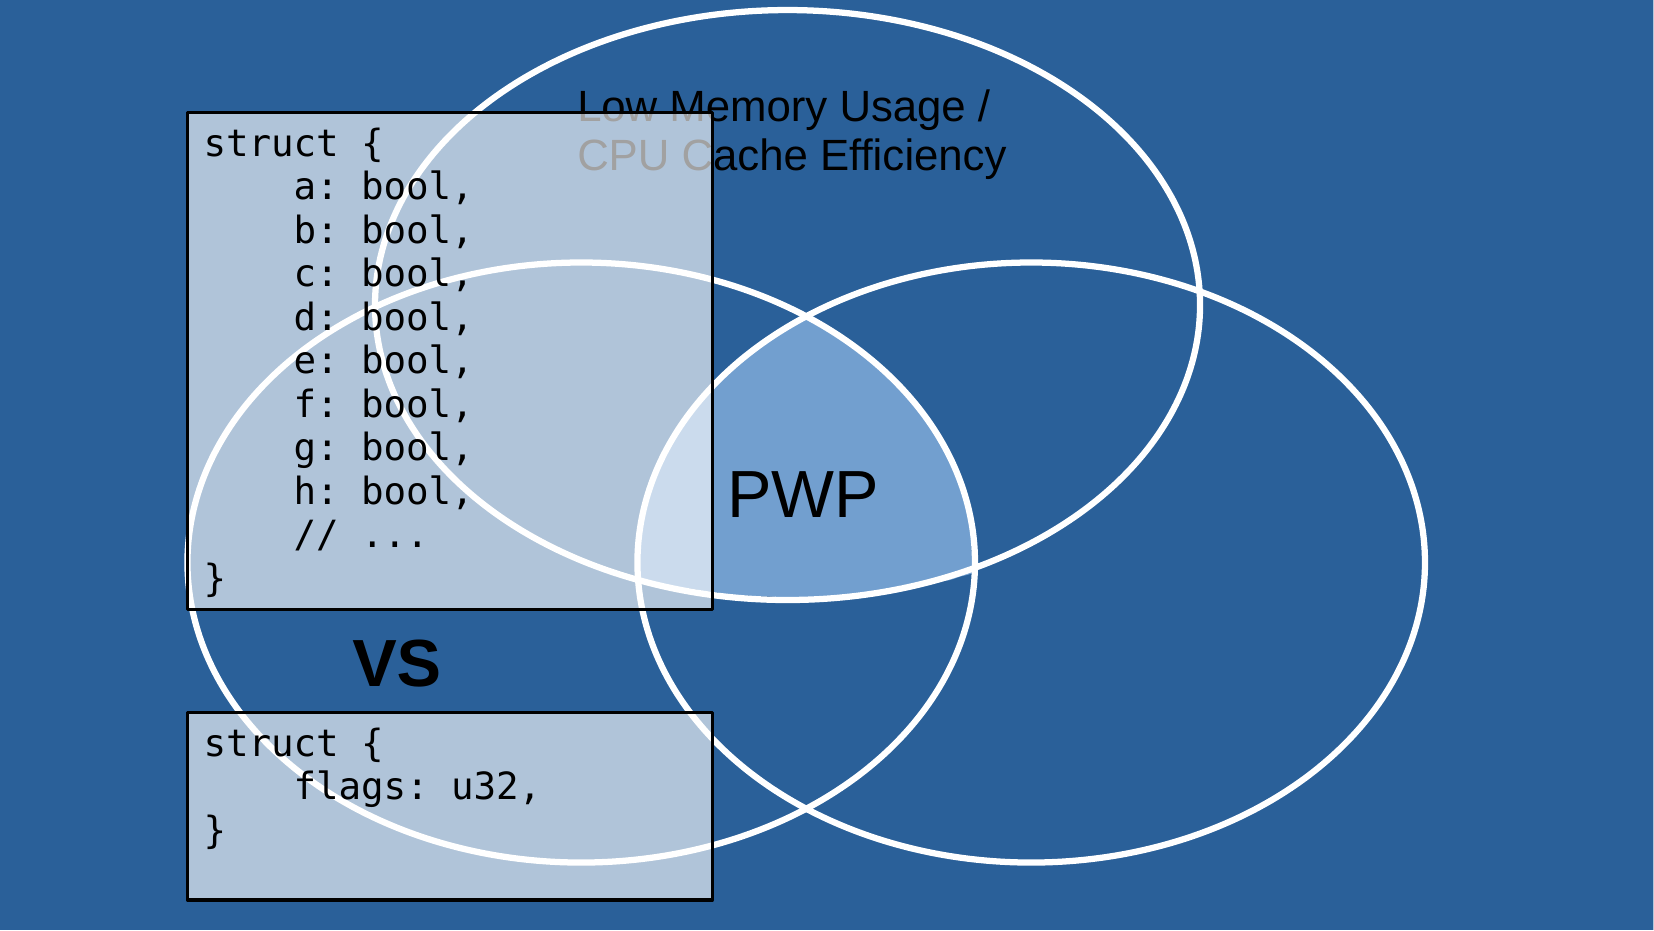

Low Memory Usage /
CPU Cache Efficiency
struct {
 a: bool,
 b: bool,
 c: bool,
 d: bool,
 e: bool,
 f: bool,
 g: bool,
 h: bool,
 // ...
}
PWP
VS
struct {
 flags: u32,
}